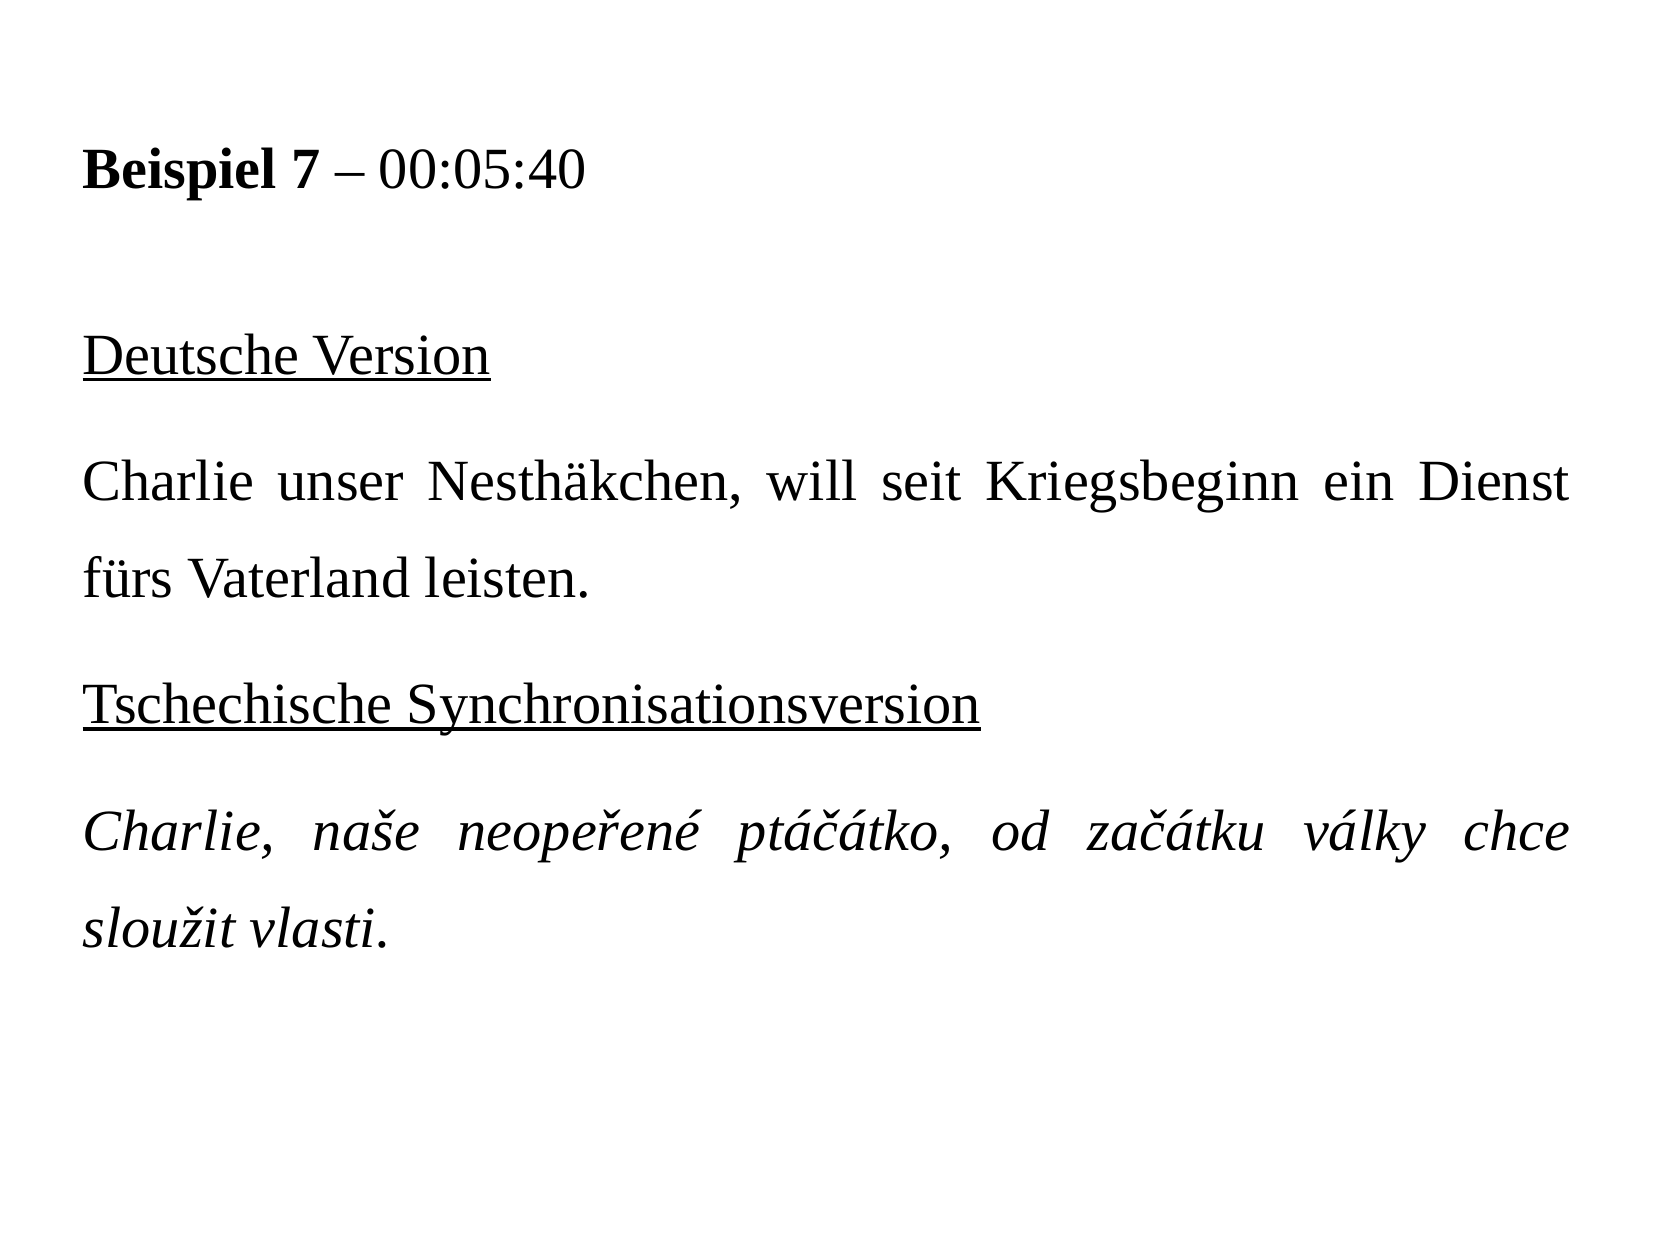

# Beispiel 7 – 00:05:40
Deutsche Version
Charlie unser Nesthäkchen, will seit Kriegsbeginn ein Dienst fürs Vaterland leisten.
Tschechische Synchronisationsversion
Charlie, naše neopeřené ptáčátko, od začátku války chce sloužit vlasti.